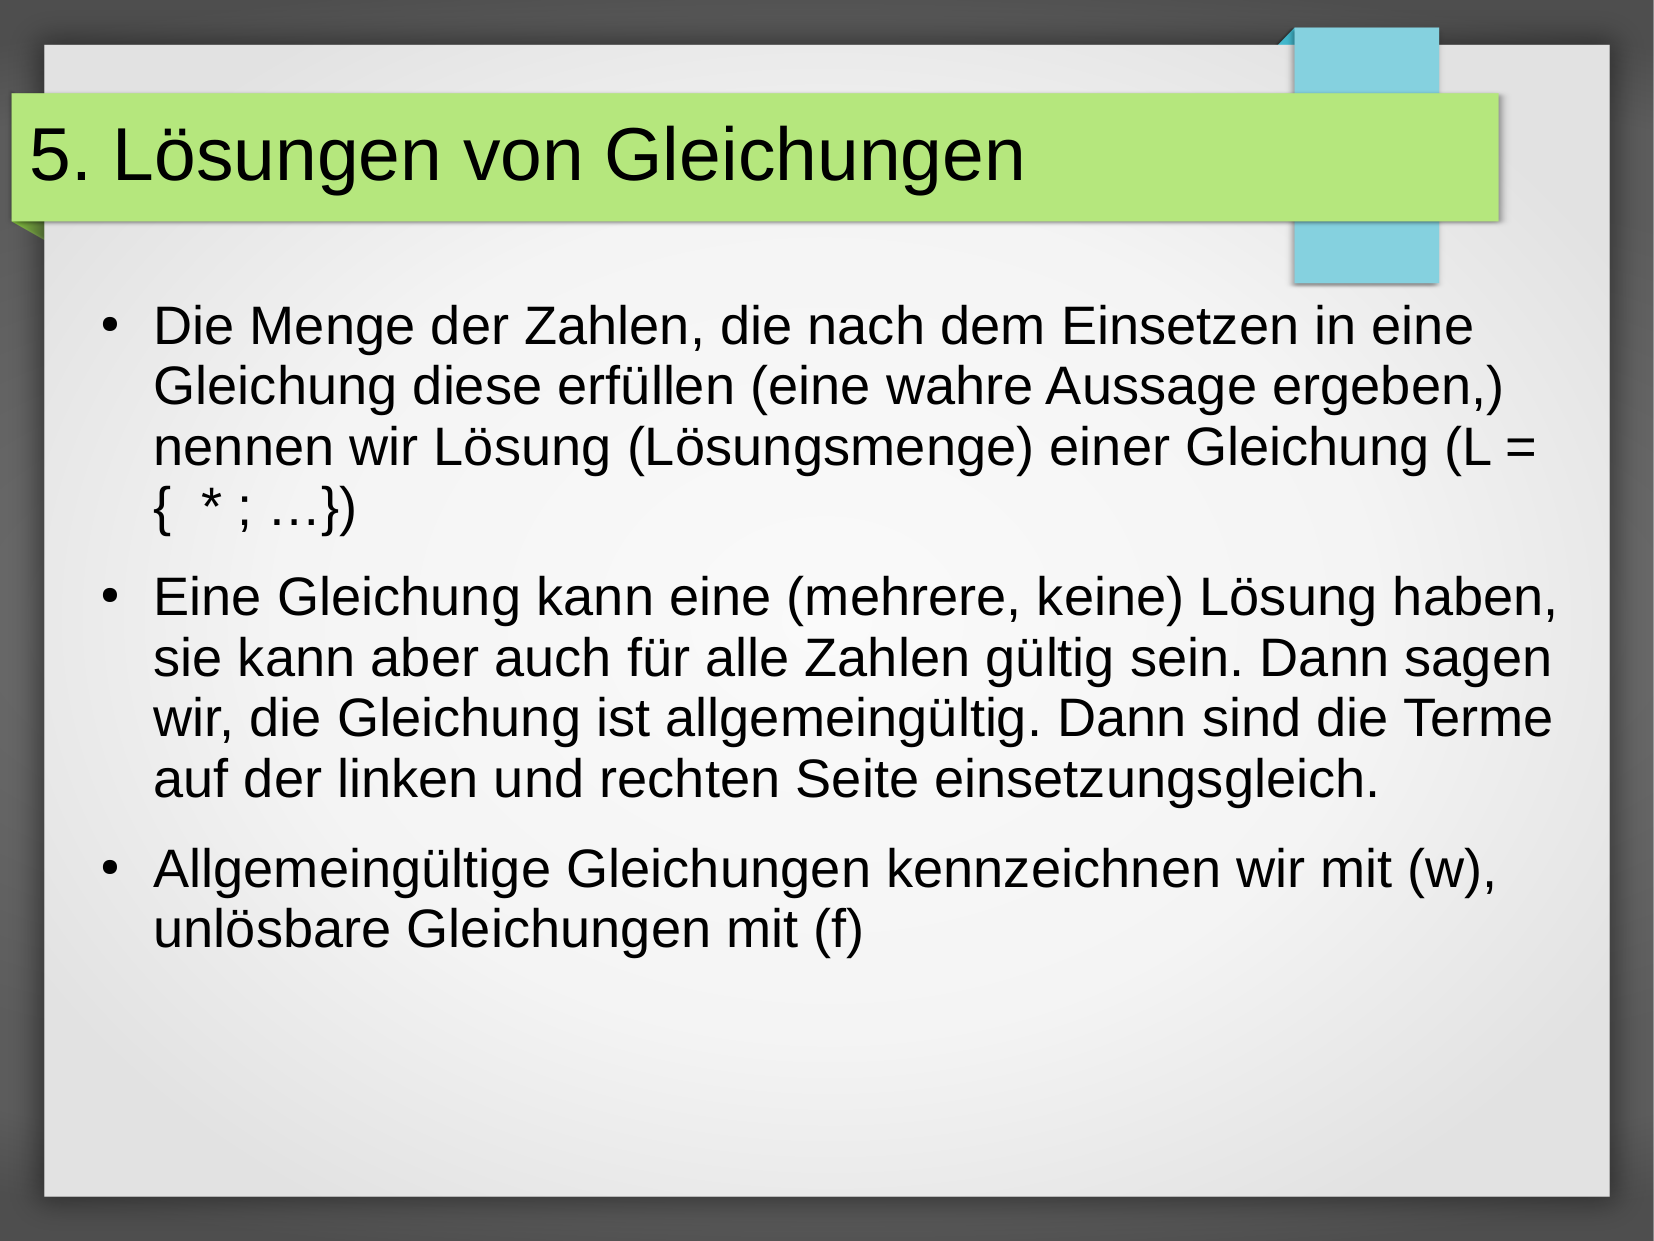

5. Lösungen von Gleichungen
# Die Menge der Zahlen, die nach dem Einsetzen in eine Gleichung diese erfüllen (eine wahre Aussage ergeben,) nennen wir Lösung (Lösungsmenge) einer Gleichung (L = { * ; …})
Eine Gleichung kann eine (mehrere, keine) Lösung haben, sie kann aber auch für alle Zahlen gültig sein. Dann sagen wir, die Gleichung ist allgemeingültig. Dann sind die Terme auf der linken und rechten Seite einsetzungsgleich.
Allgemeingültige Gleichungen kennzeichnen wir mit (w), unlösbare Gleichungen mit (f)